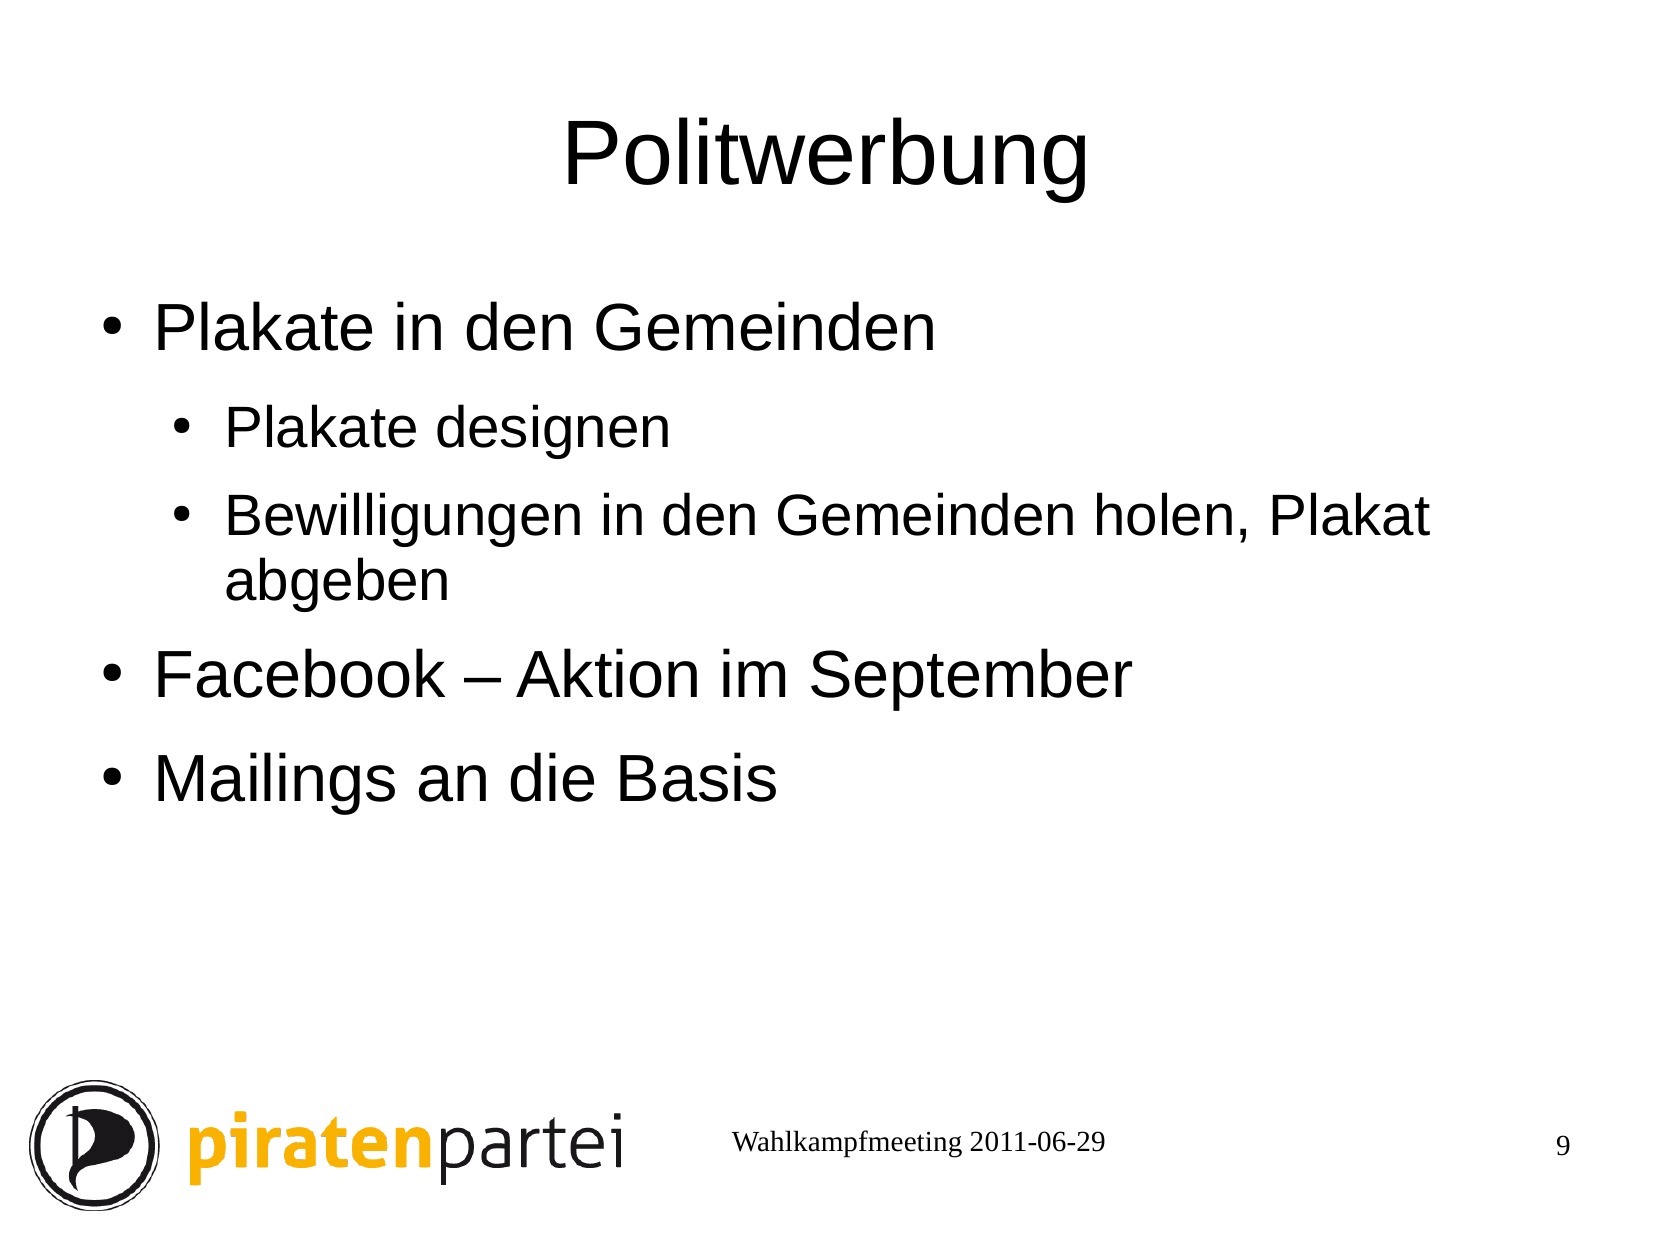

# Politwerbung
Plakate in den Gemeinden
Plakate designen
Bewilligungen in den Gemeinden holen, Plakat abgeben
Facebook – Aktion im September
Mailings an die Basis
Wahlkampfmeeting 2011-06-29
9